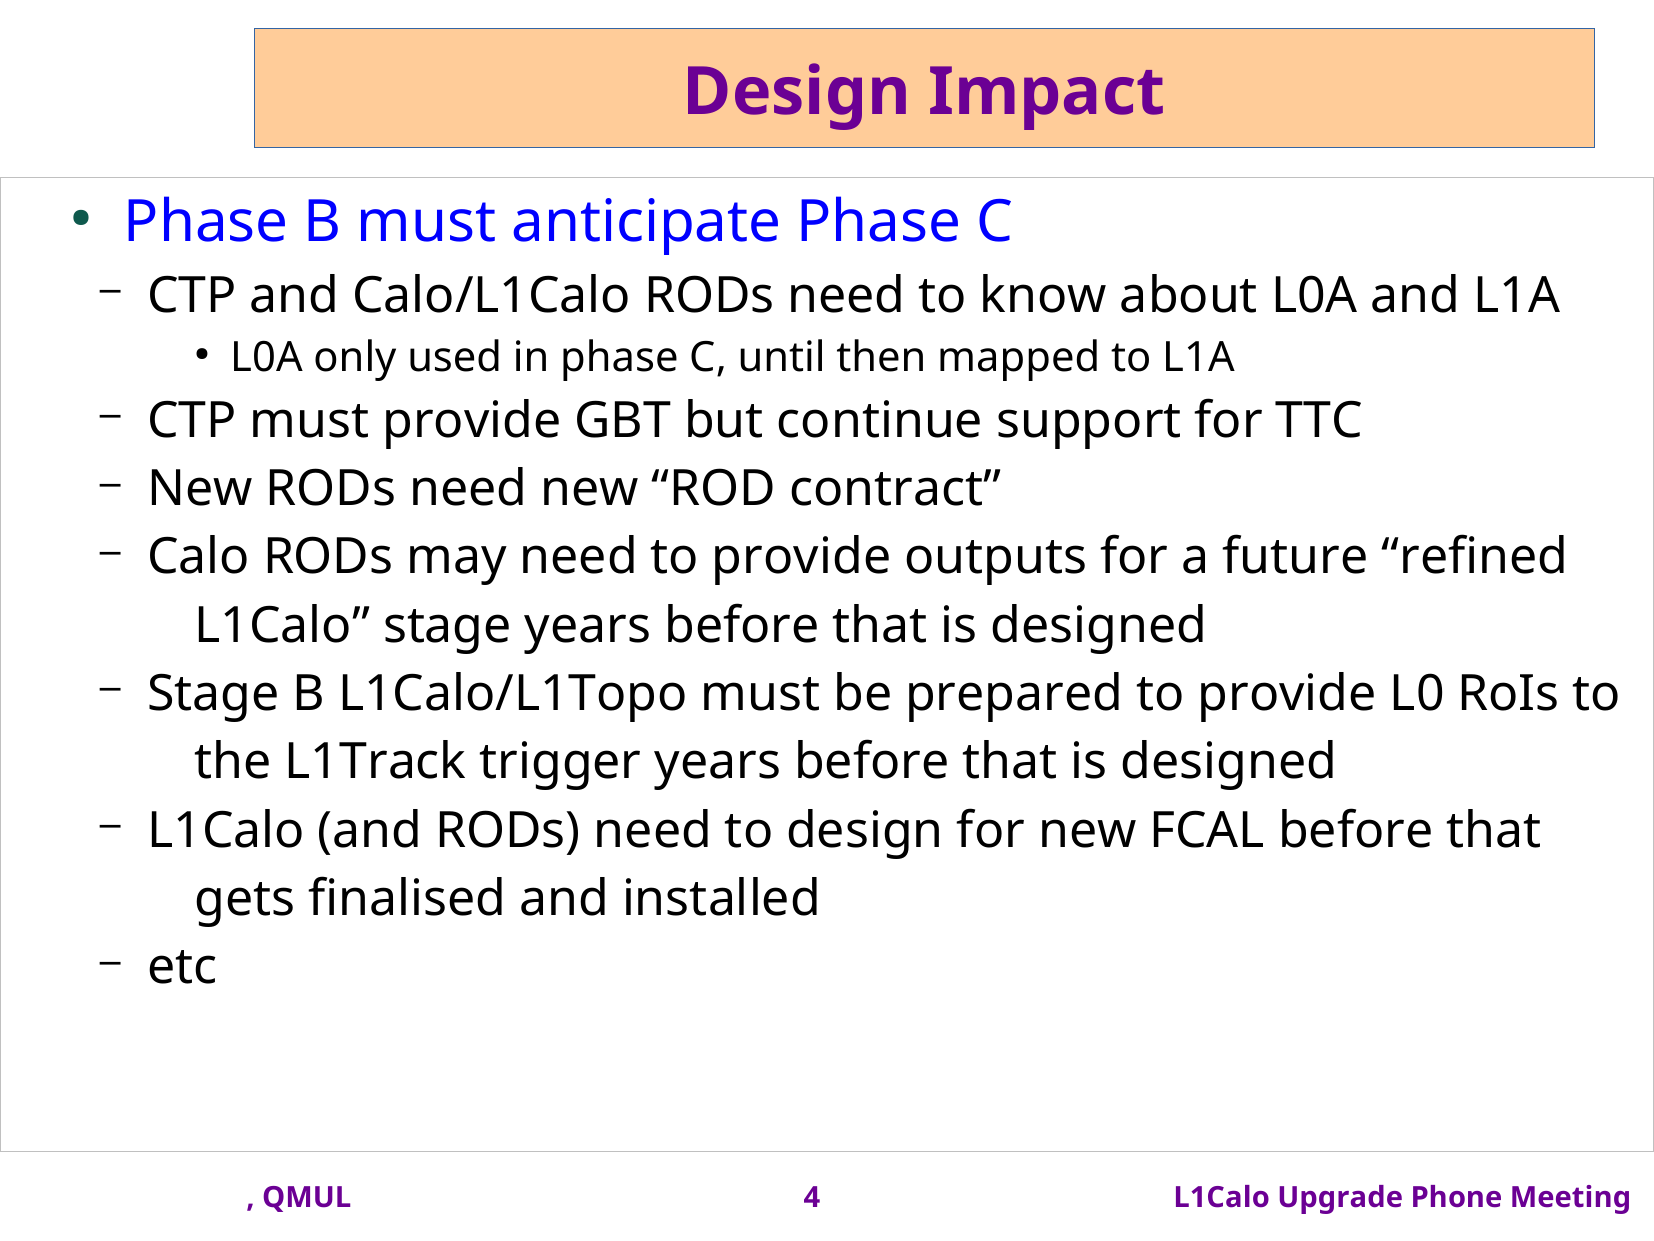

# Design Impact
Phase B must anticipate Phase C
CTP and Calo/L1Calo RODs need to know about L0A and L1A
L0A only used in phase C, until then mapped to L1A
CTP must provide GBT but continue support for TTC
New RODs need new “ROD contract”
Calo RODs may need to provide outputs for a future “refined L1Calo” stage years before that is designed
Stage B L1Calo/L1Topo must be prepared to provide L0 RoIs to the L1Track trigger years before that is designed
L1Calo (and RODs) need to design for new FCAL before that gets finalised and installed
etc